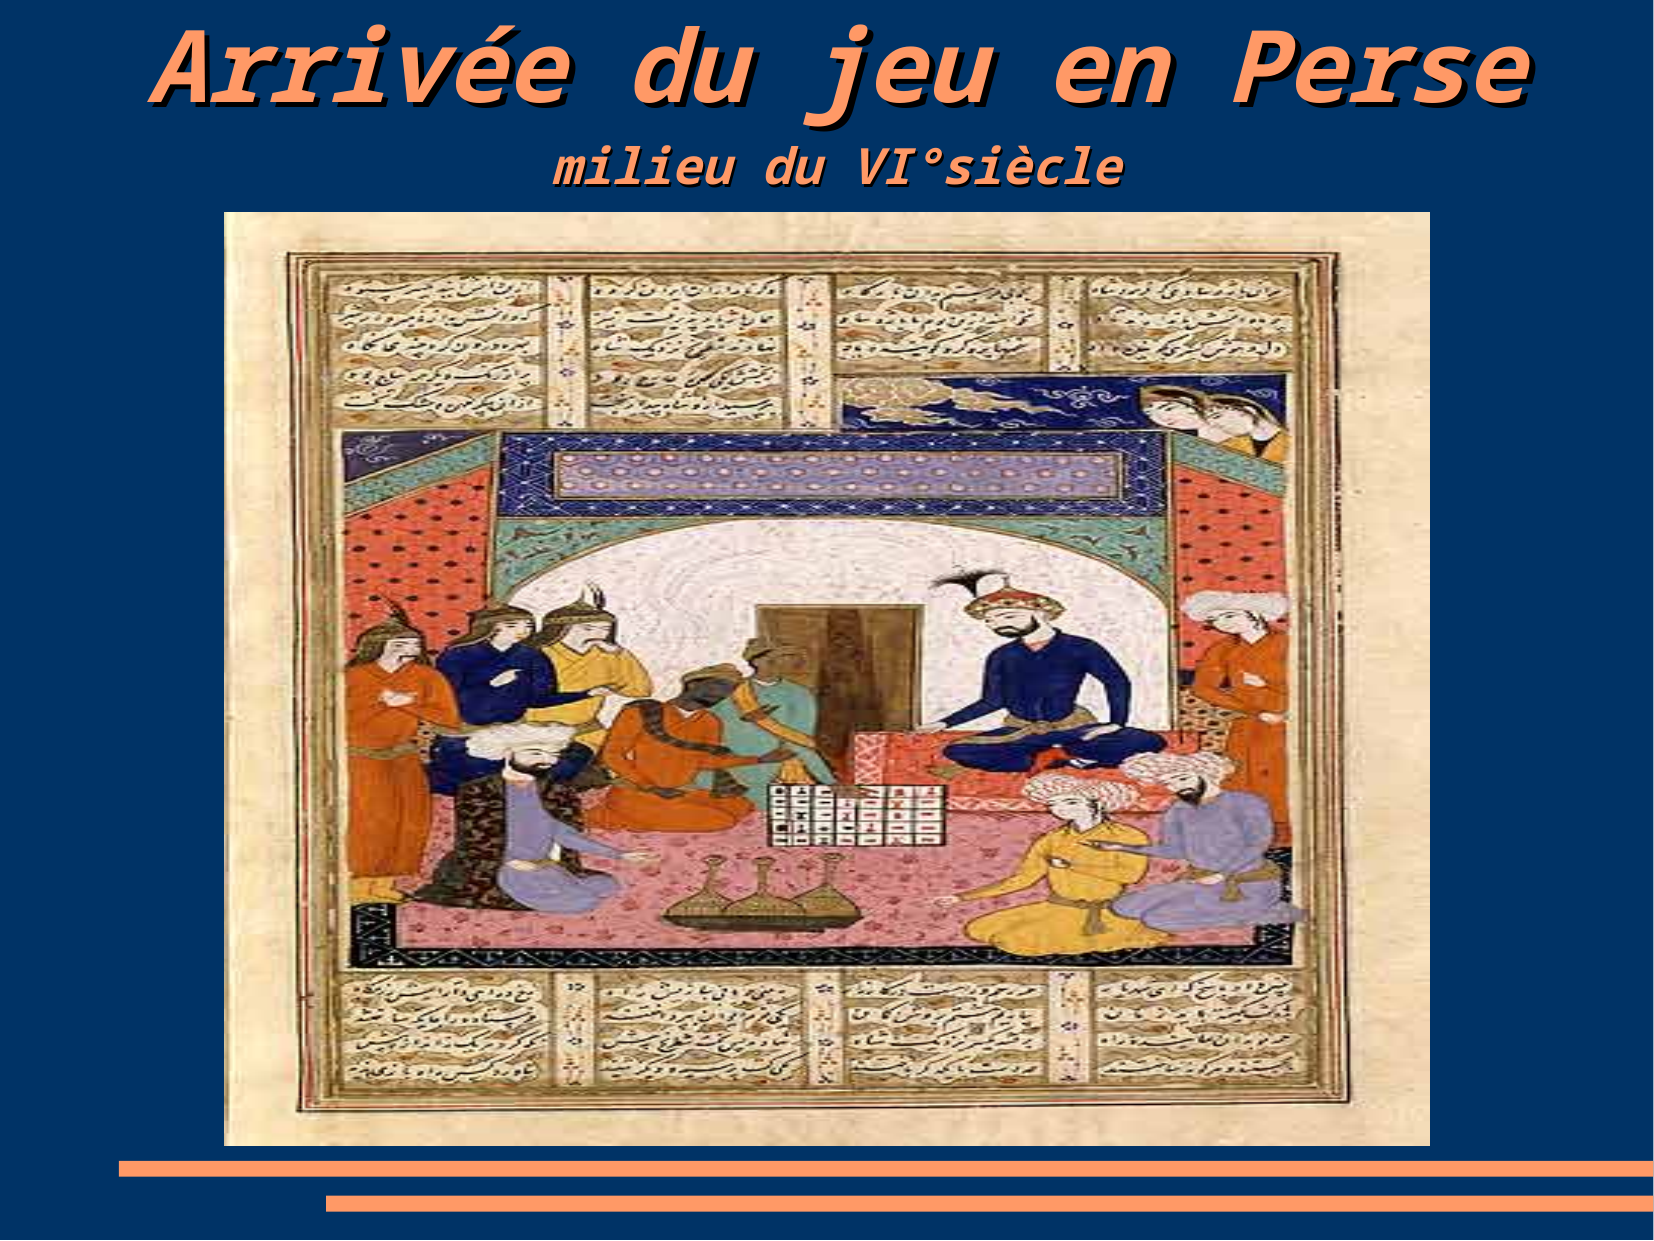

# Arrivée du jeu en Perse milieu du VI°siècle